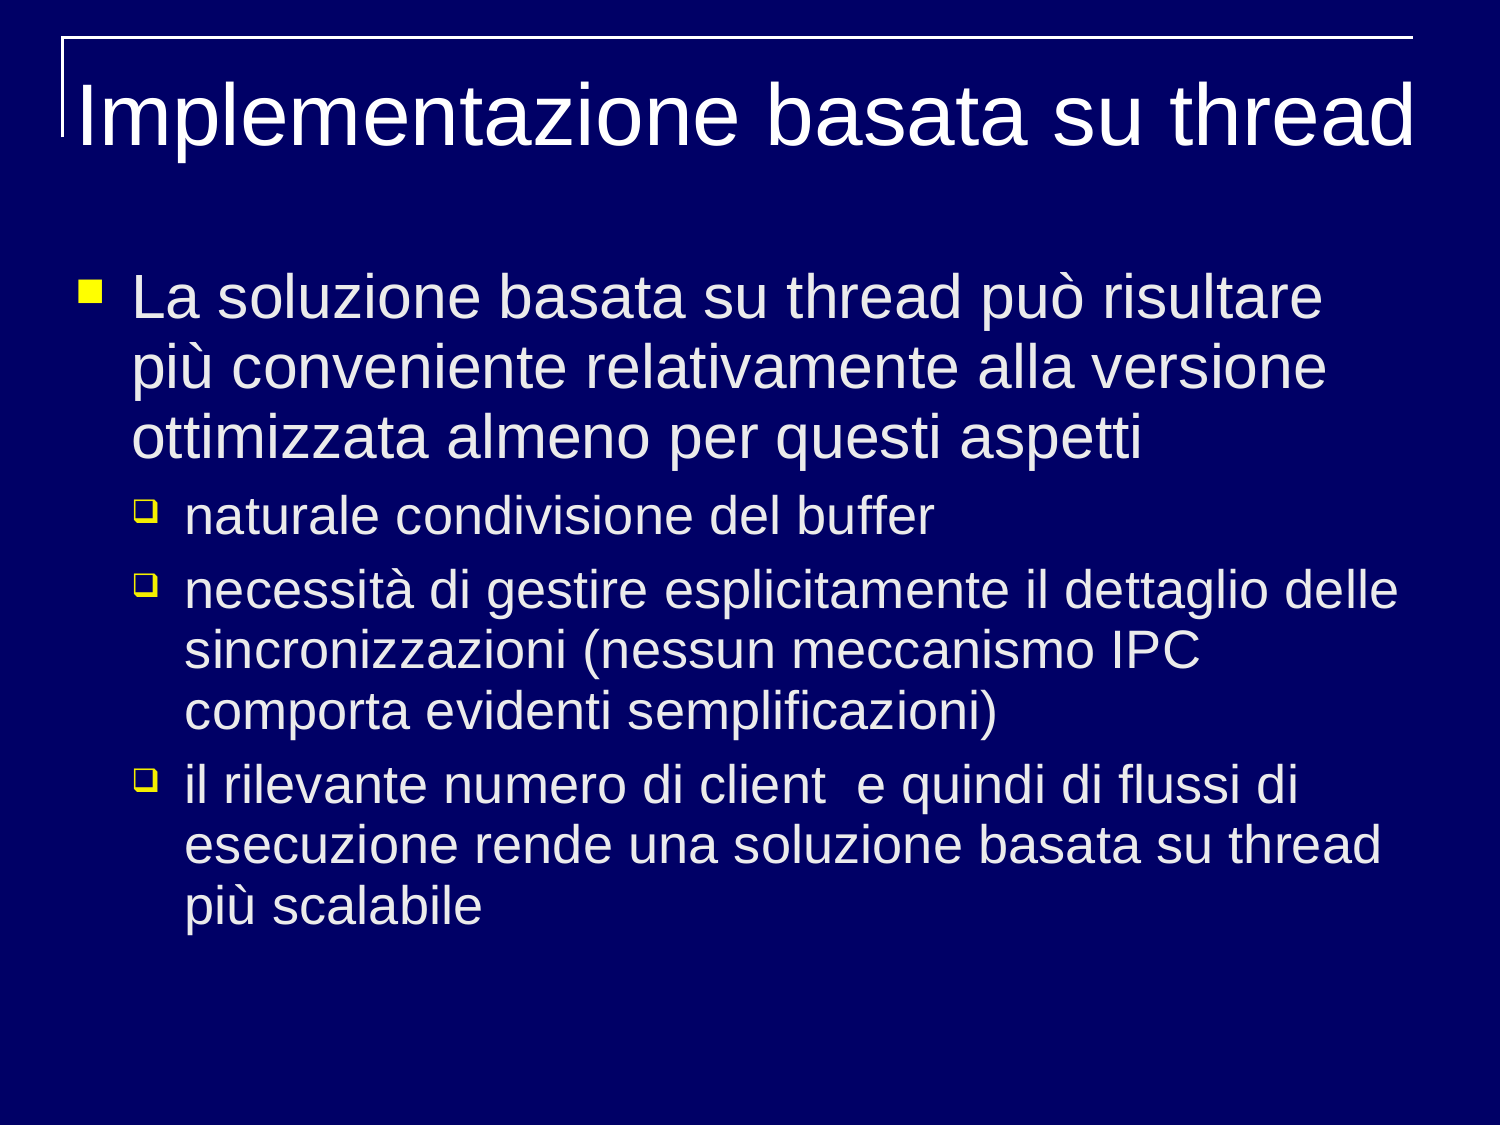

# Implementazione basata su thread
La soluzione basata su thread può risultare più conveniente relativamente alla versione ottimizzata almeno per questi aspetti
naturale condivisione del buffer
necessità di gestire esplicitamente il dettaglio delle sincronizzazioni (nessun meccanismo IPC comporta evidenti semplificazioni)
il rilevante numero di client e quindi di flussi di esecuzione rende una soluzione basata su thread più scalabile